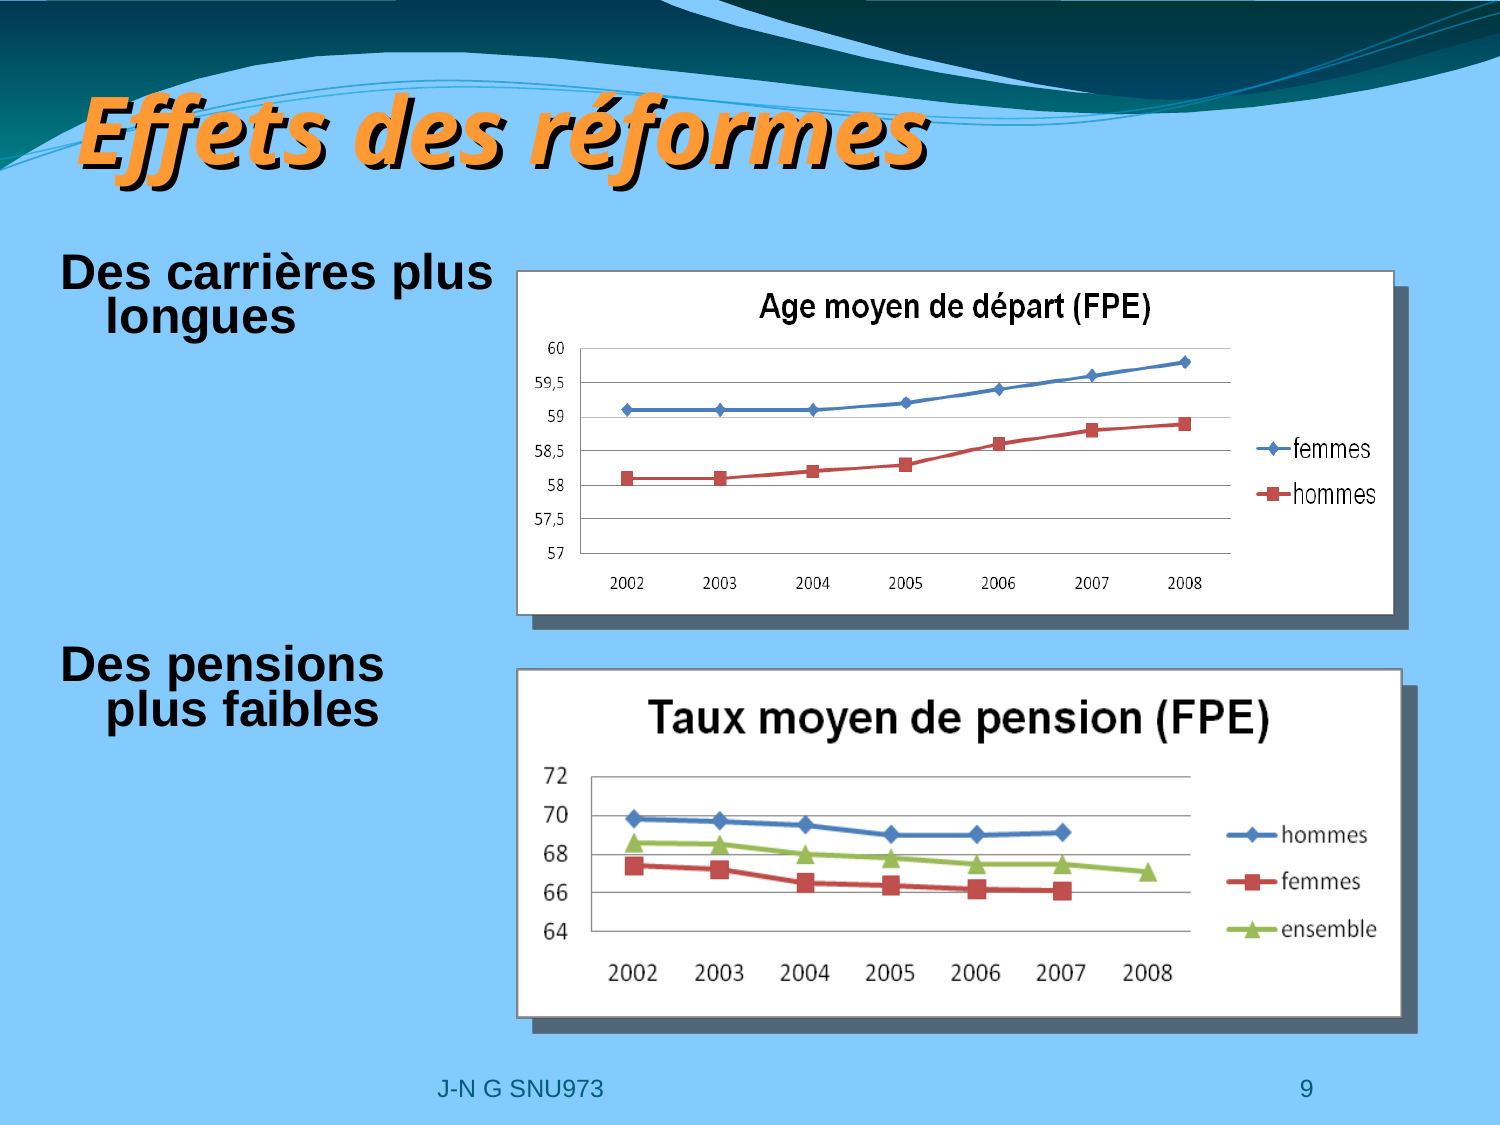

# Effets des réformes
Des carrières plus longues
Des pensions plus faibles
J-N G SNU973